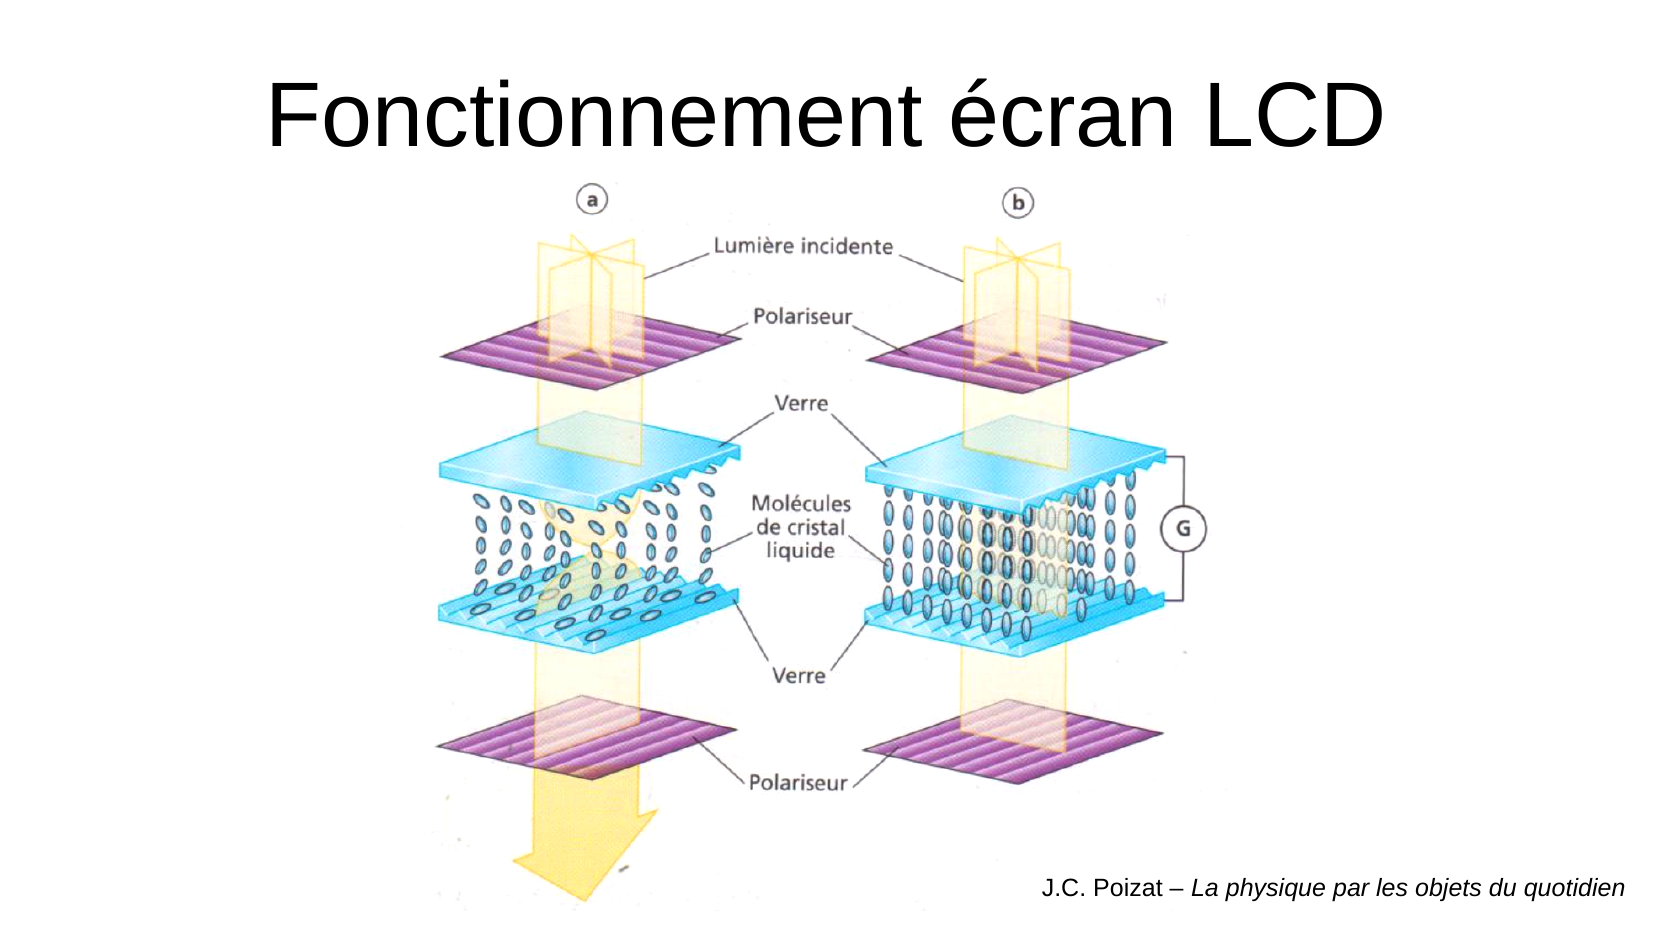

# Fonctionnement écran LCD
J.C. Poizat – La physique par les objets du quotidien